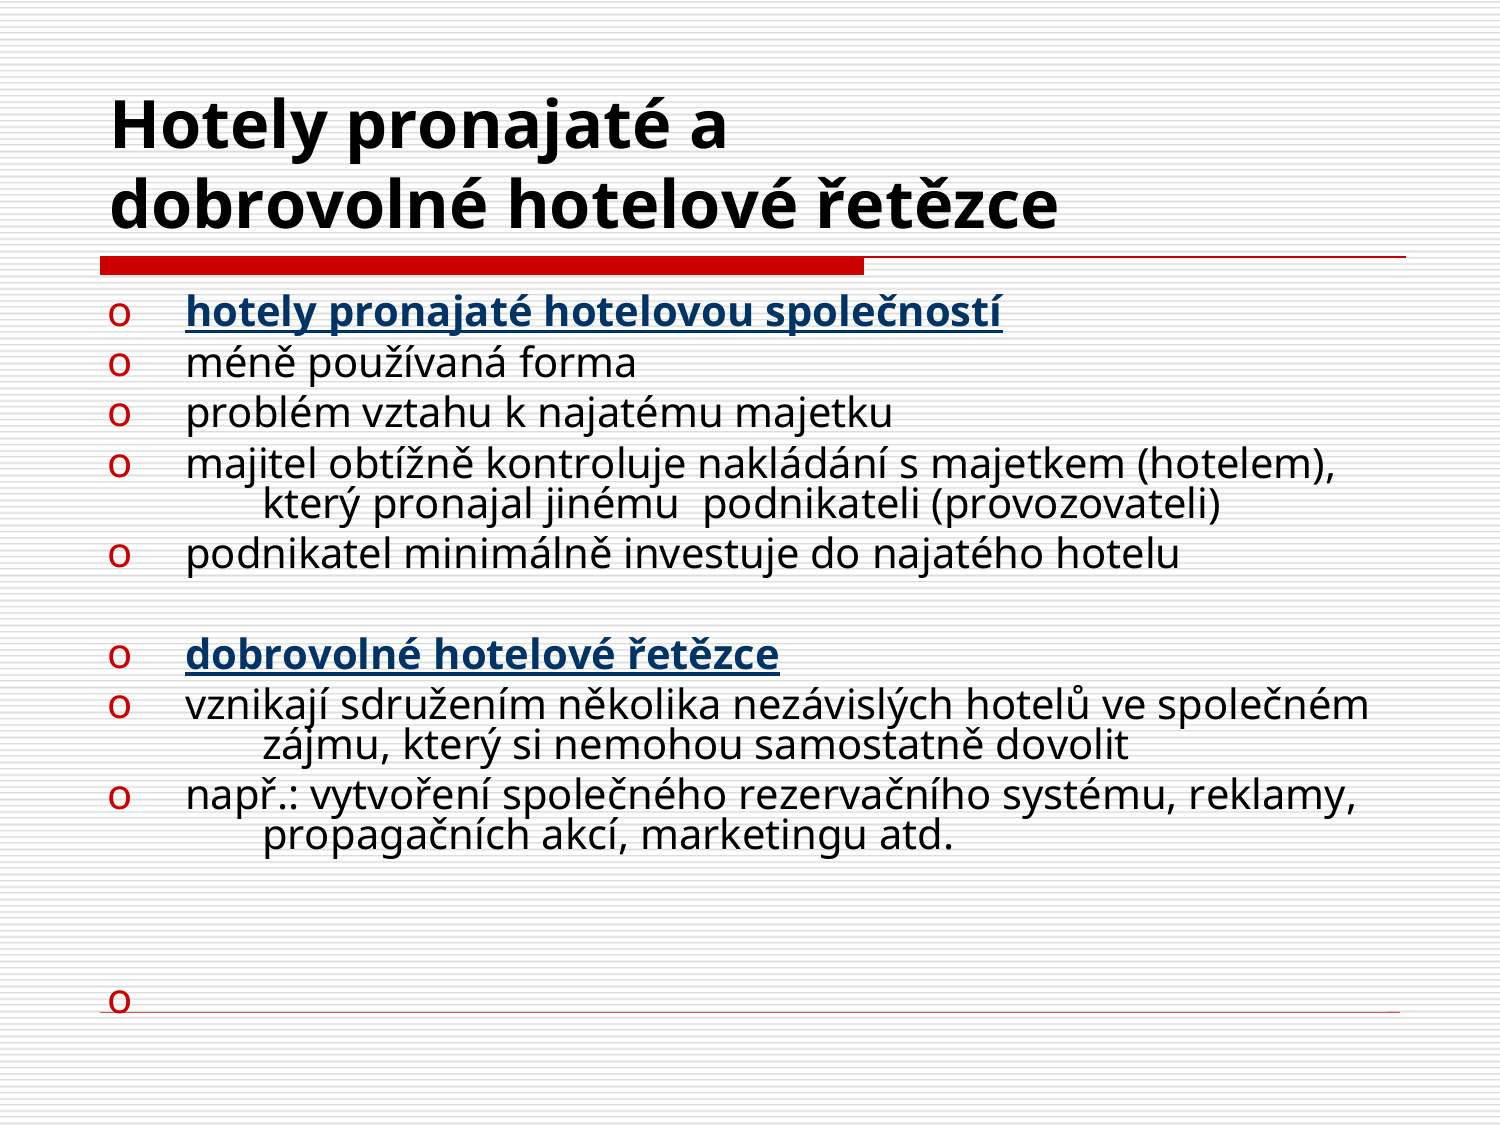

# Hotely pronajaté a dobrovolné hotelové řetězce
hotely pronajaté hotelovou společností
méně používaná forma
problém vztahu k najatému majetku
majitel obtížně kontroluje nakládání s majetkem (hotelem), který pronajal jinému podnikateli (provozovateli)
podnikatel minimálně investuje do najatého hotelu
dobrovolné hotelové řetězce
vznikají sdružením několika nezávislých hotelů ve společném zájmu, který si nemohou samostatně dovolit
např.: vytvoření společného rezervačního systému, reklamy, propagačních akcí, marketingu atd.